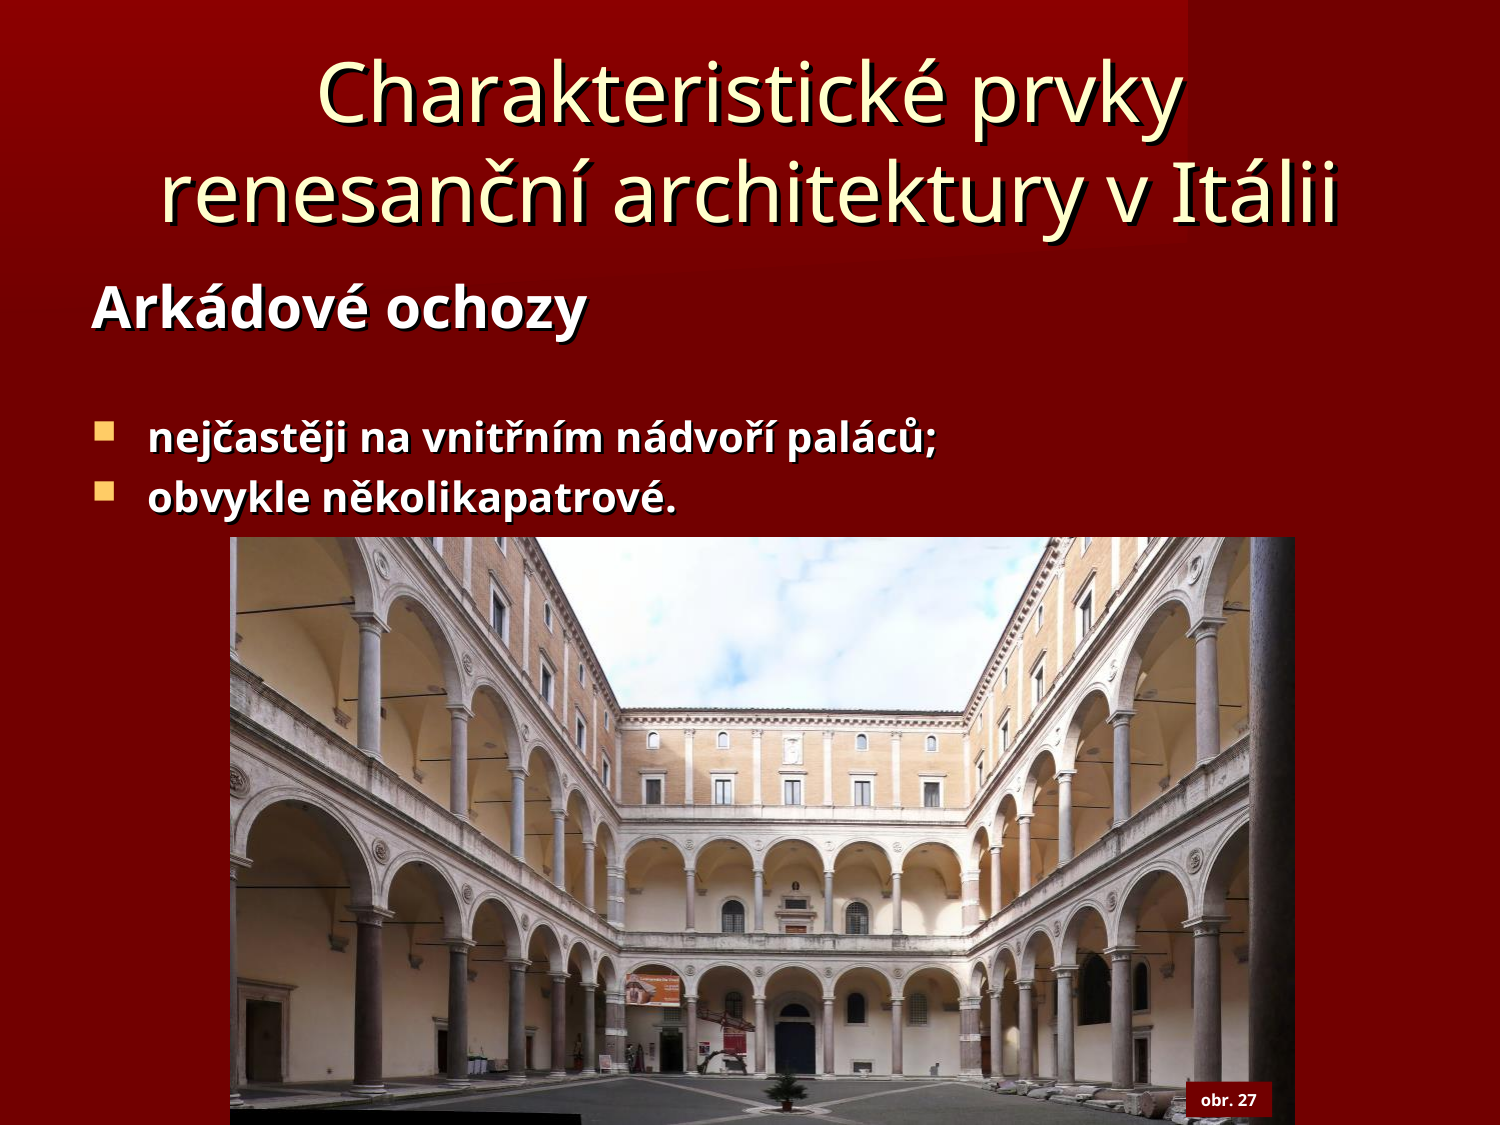

# Charakteristické prvky renesanční architektury v Itálii
Arkádové ochozy
nejčastěji na vnitřním nádvoří paláců;
obvykle několikapatrové.
obr. 27